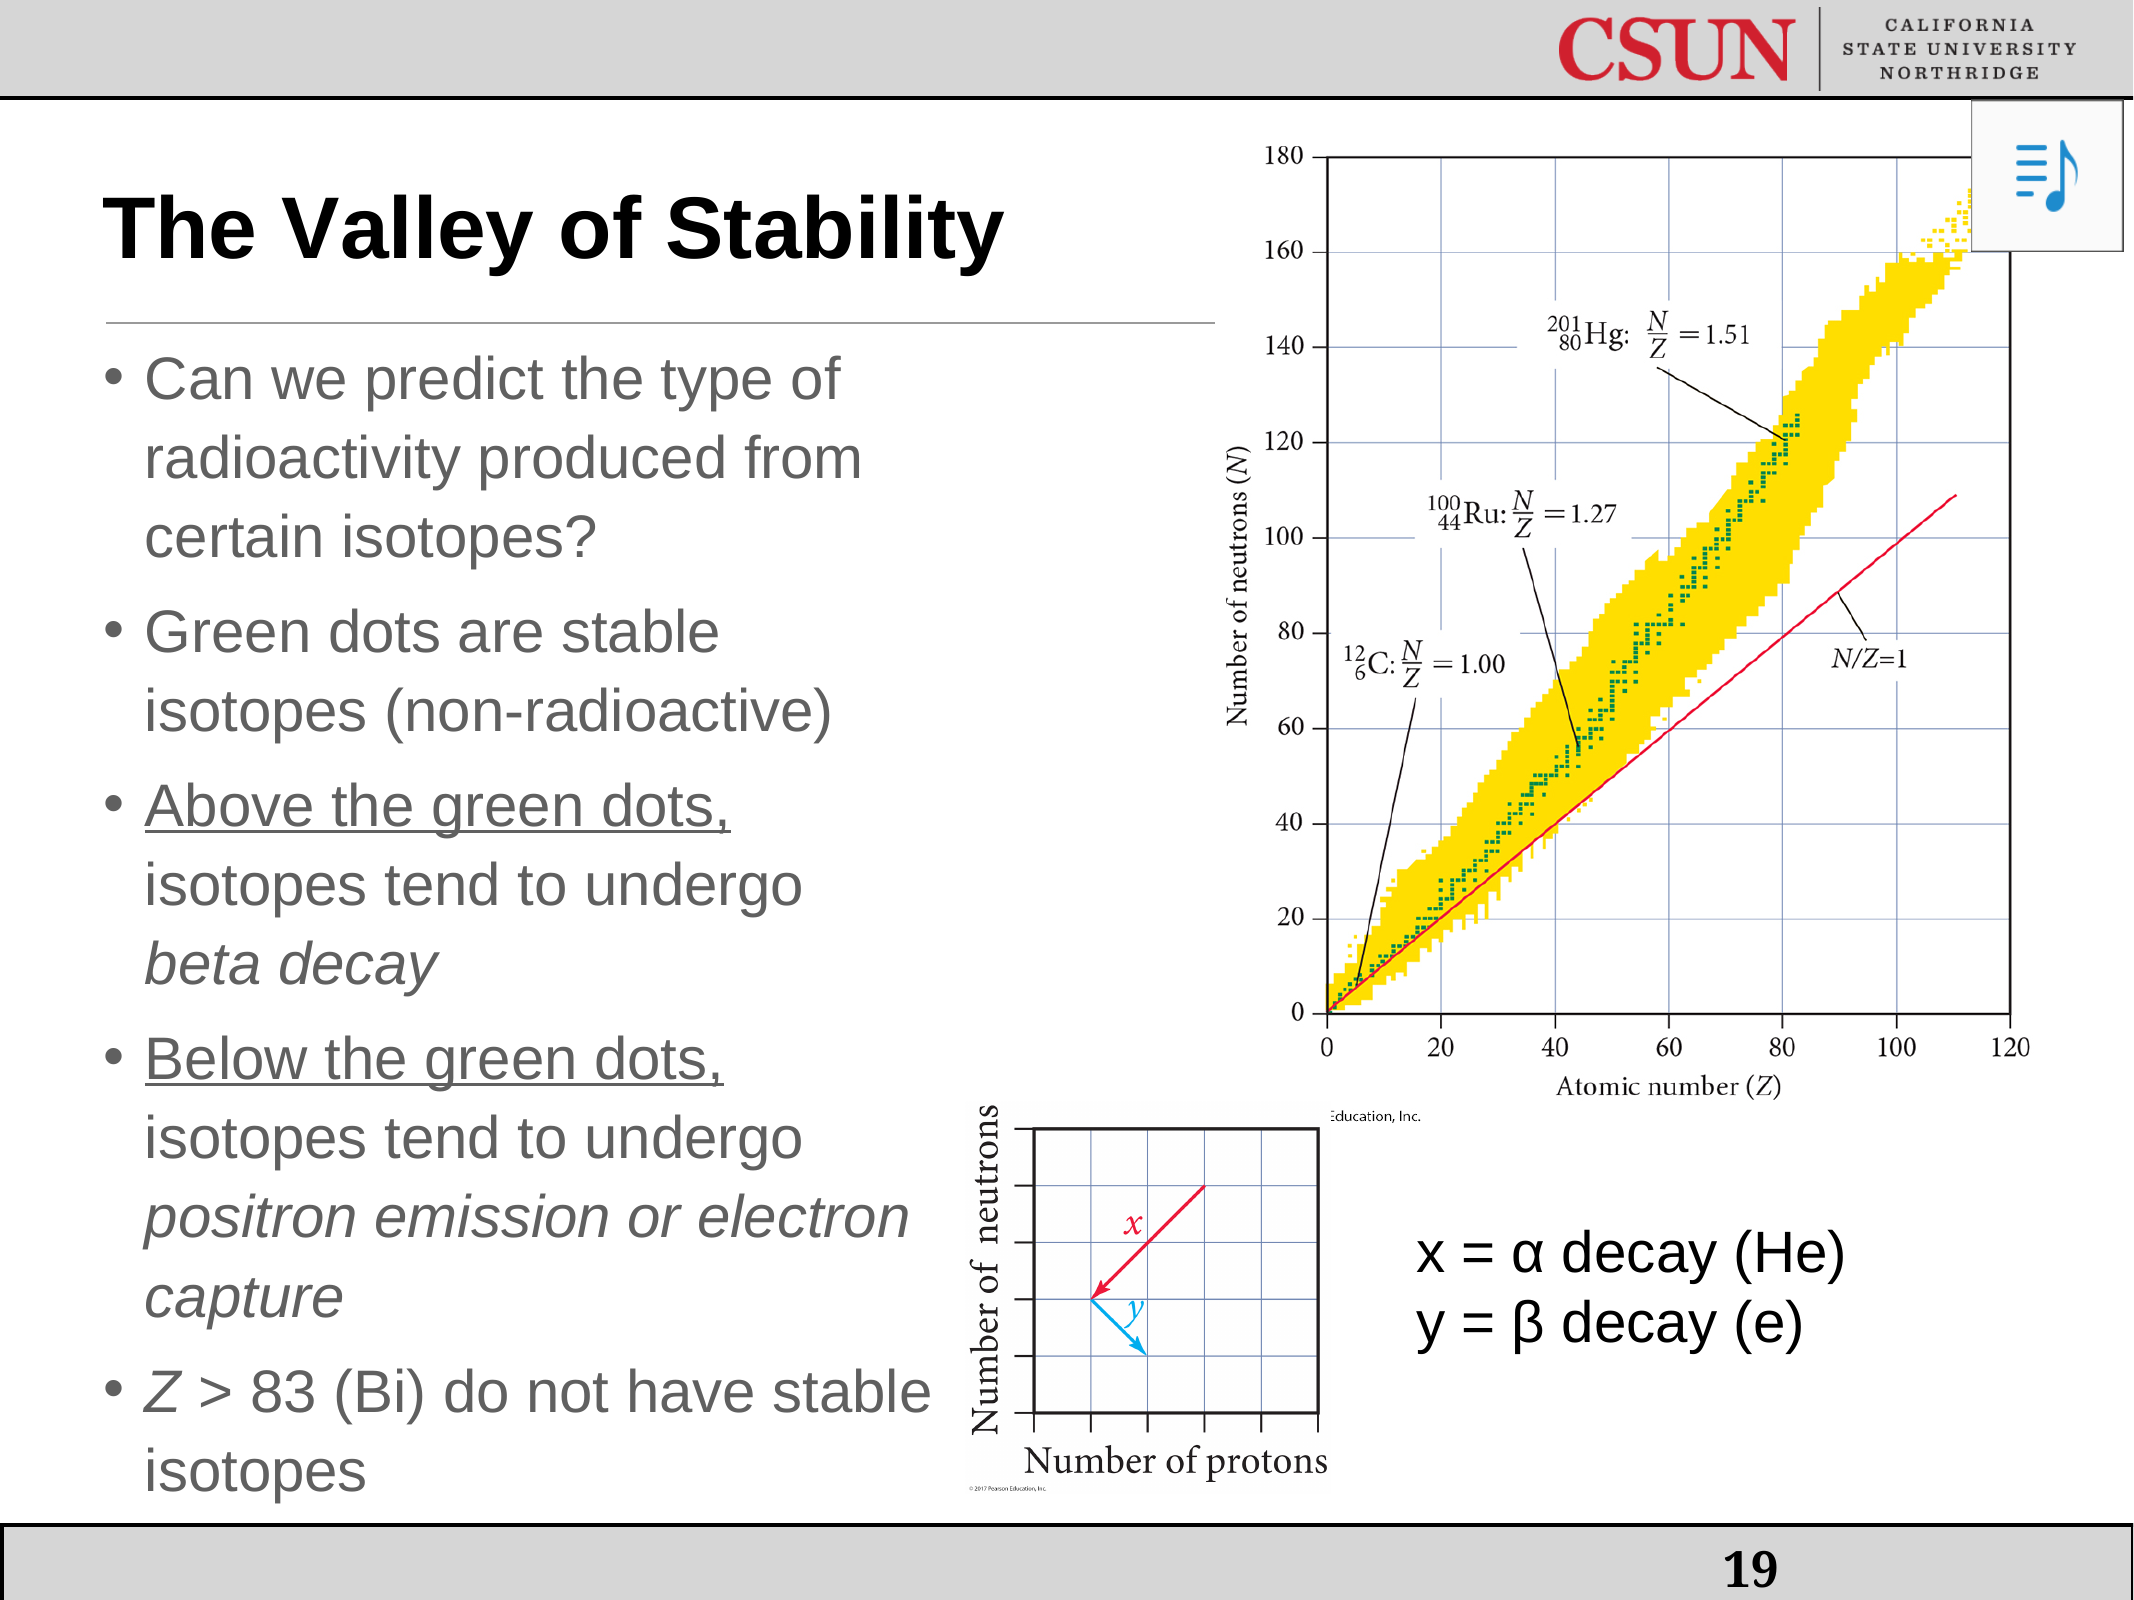

# The Valley of Stability
Can we predict the type of radioactivity produced from certain isotopes?
Green dots are stable isotopes (non-radioactive)
Above the green dots, isotopes tend to undergo beta decay
Below the green dots, isotopes tend to undergo positron emission or electron capture
Z > 83 (Bi) do not have stable isotopes
x = α decay (He)
y = β decay (e)
19